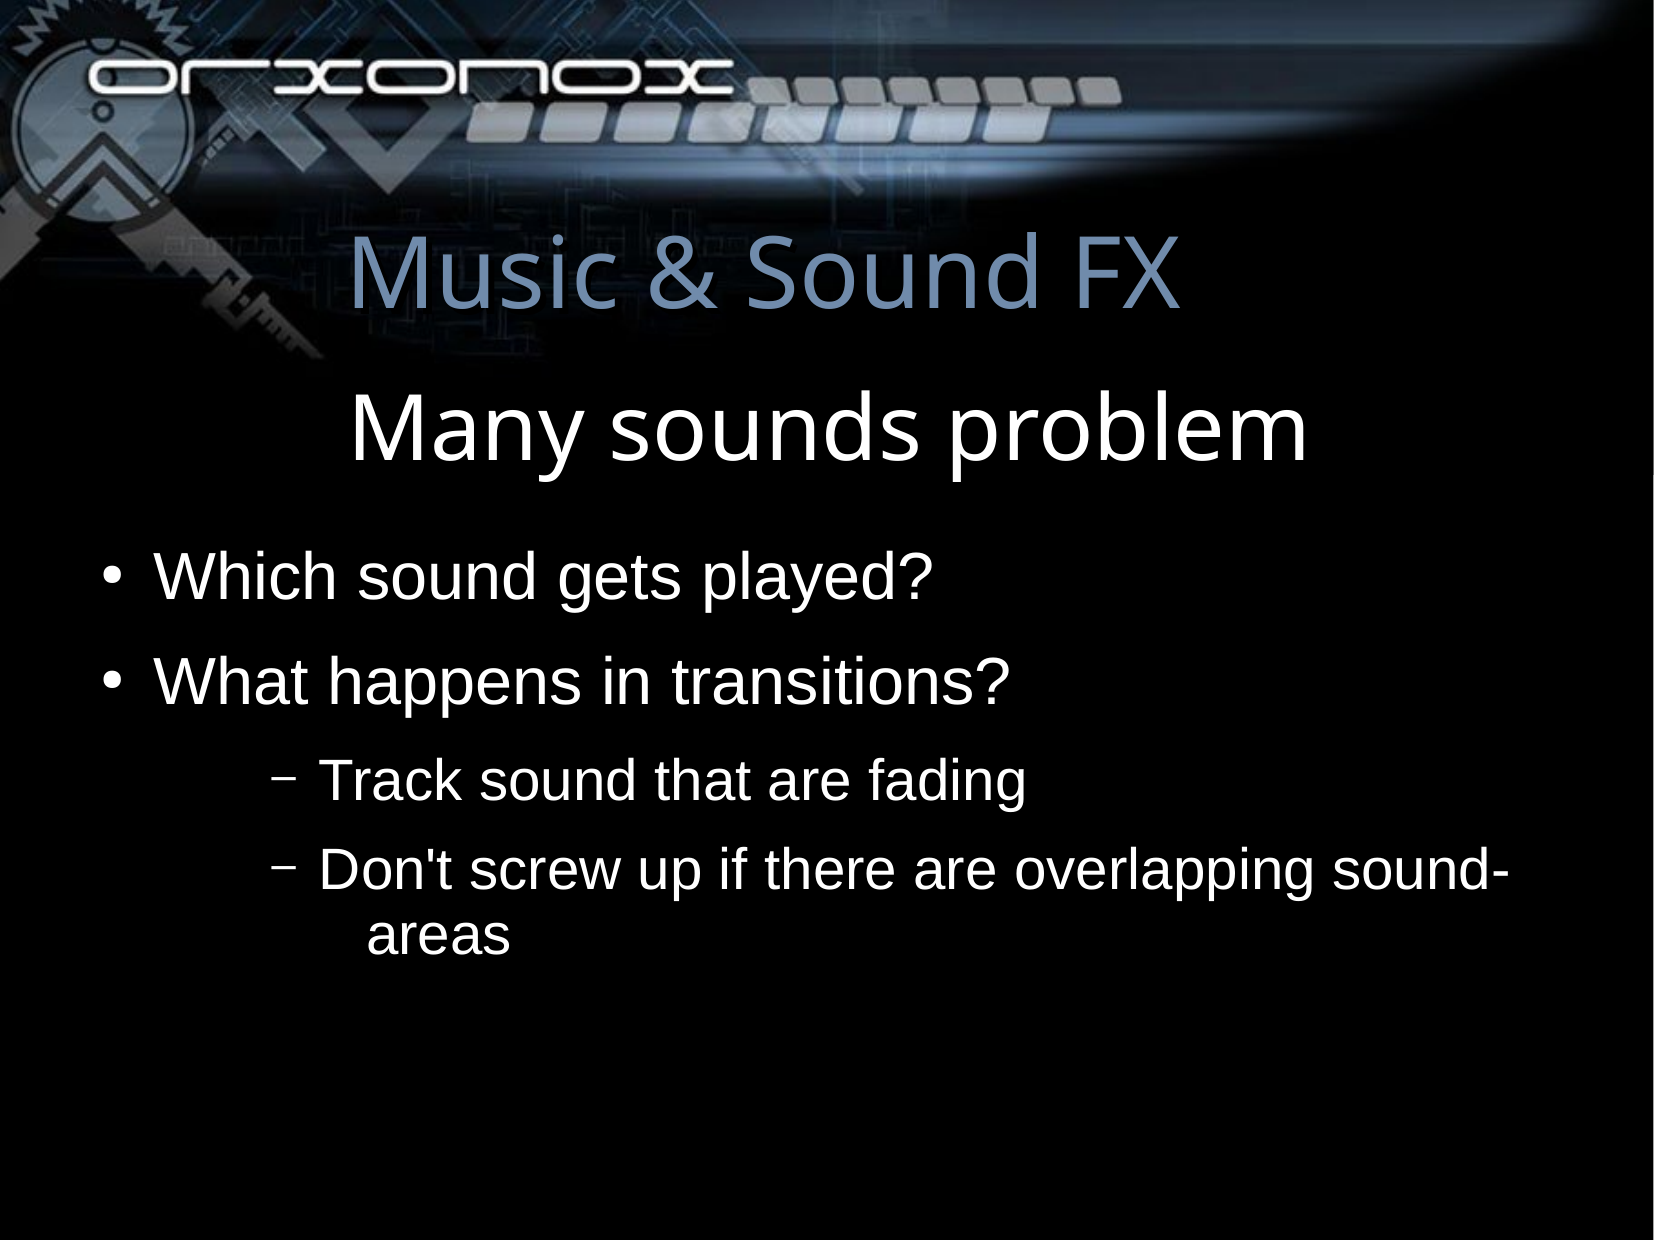

Music & Sound FX
# Many sounds problem
Which sound gets played?
What happens in transitions?
Track sound that are fading
Don't screw up if there are overlapping sound- areas